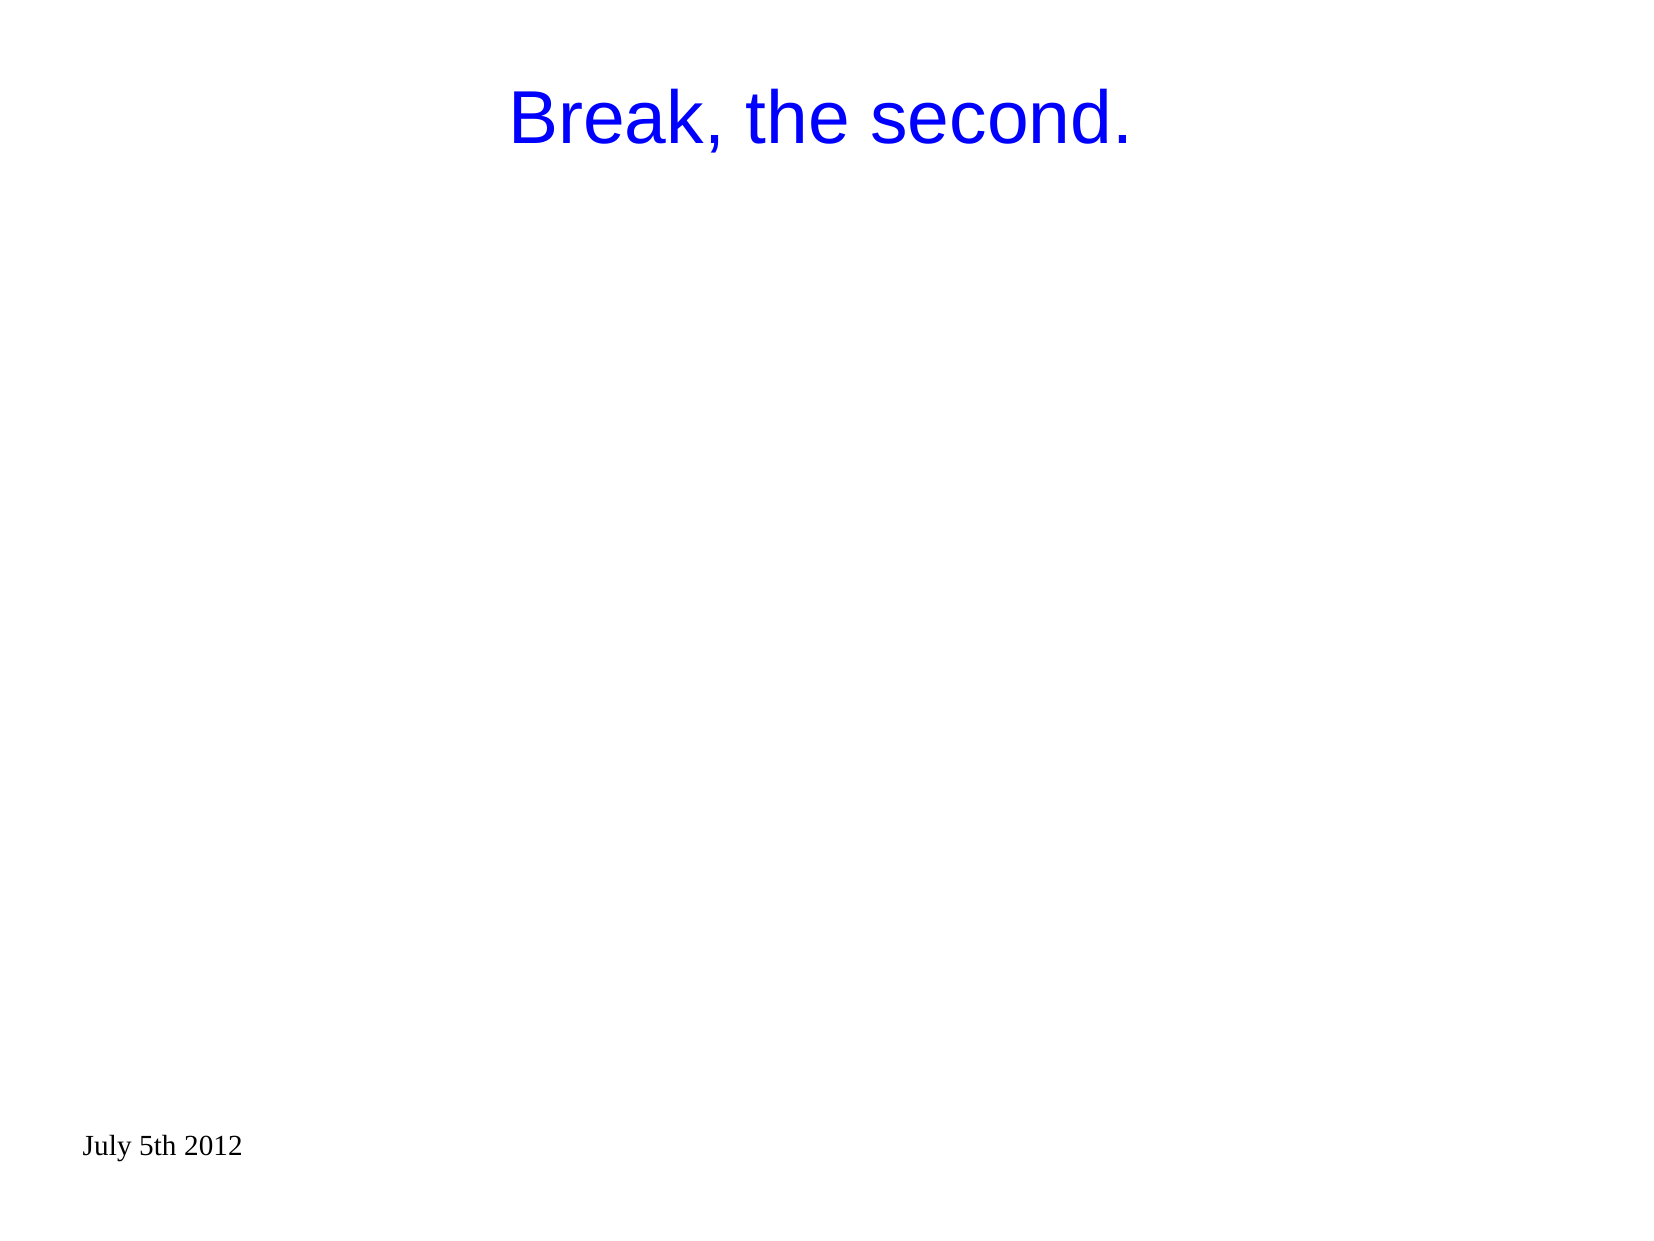

# Break, the second.
July 5th 2012